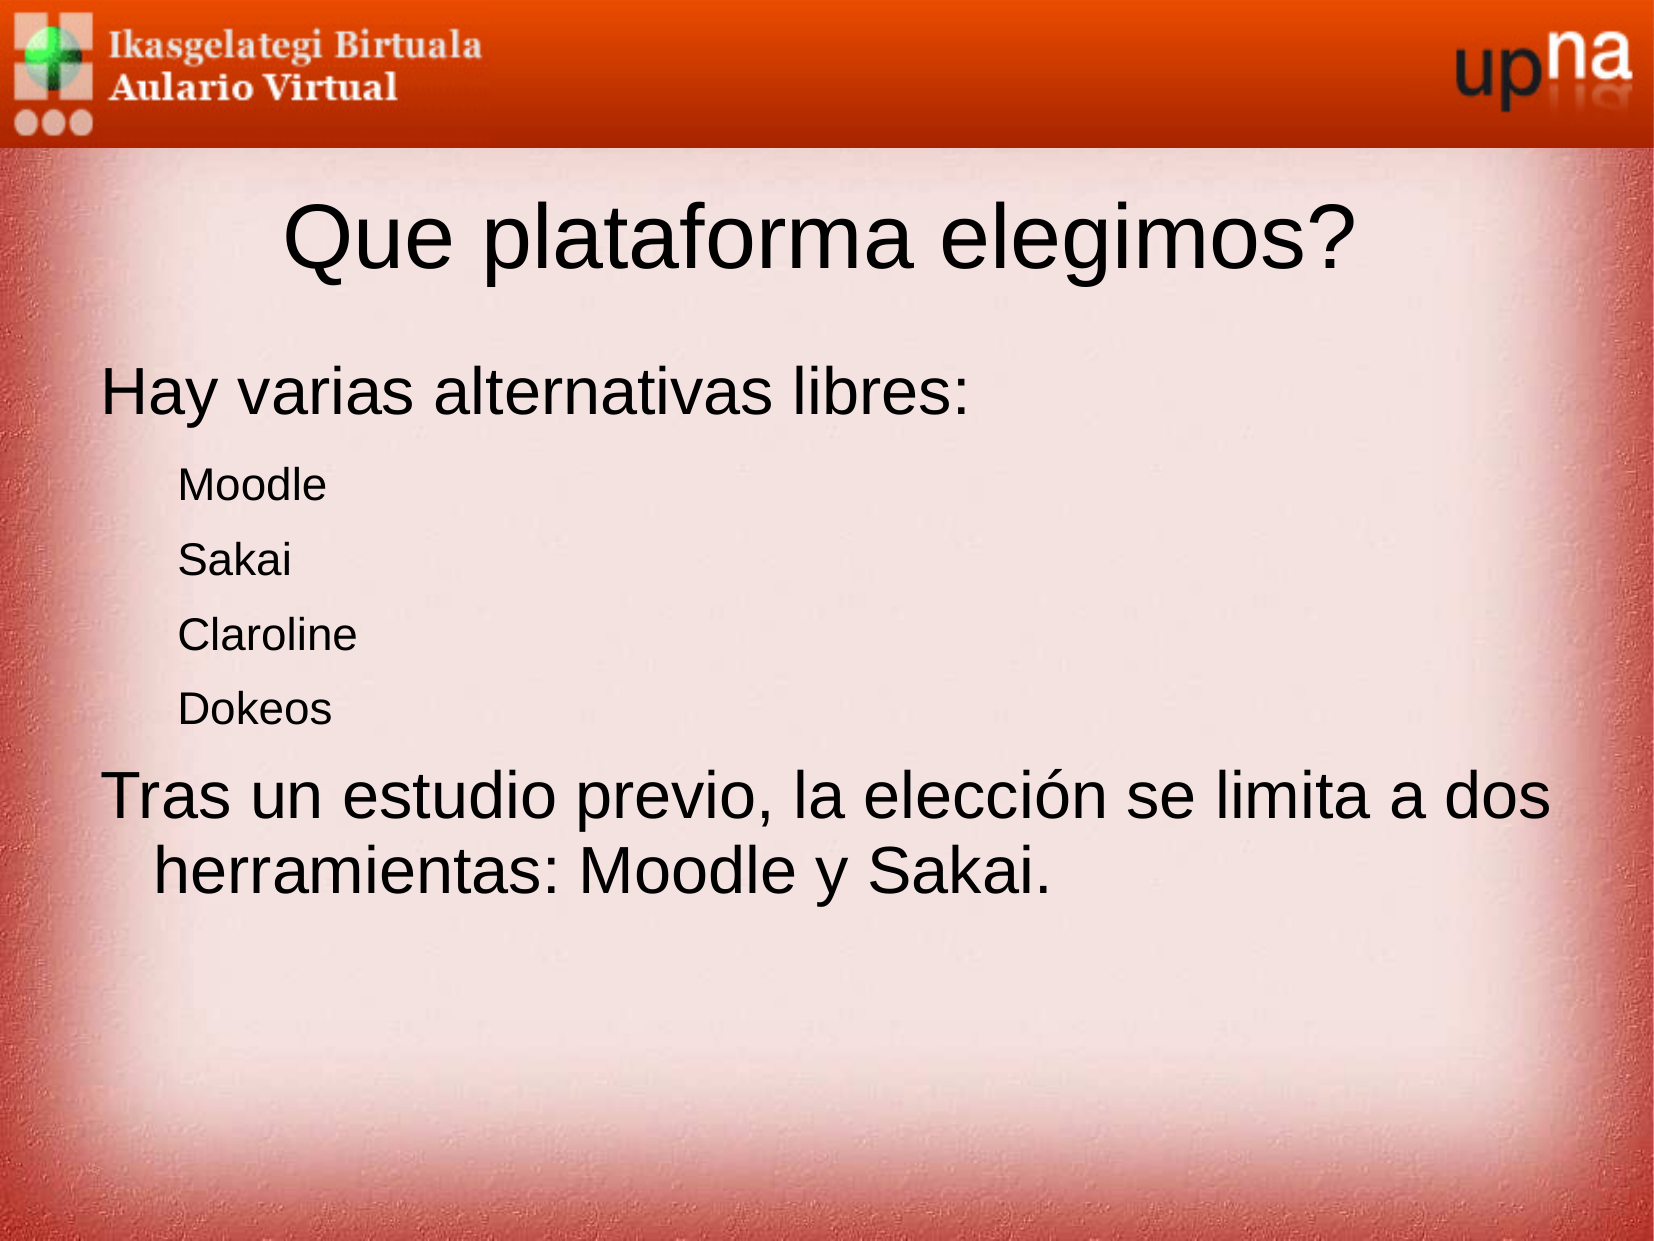

# Que plataforma elegimos?
Hay varias alternativas libres:
Moodle
Sakai
Claroline
Dokeos
Tras un estudio previo, la elección se limita a dos herramientas: Moodle y Sakai.